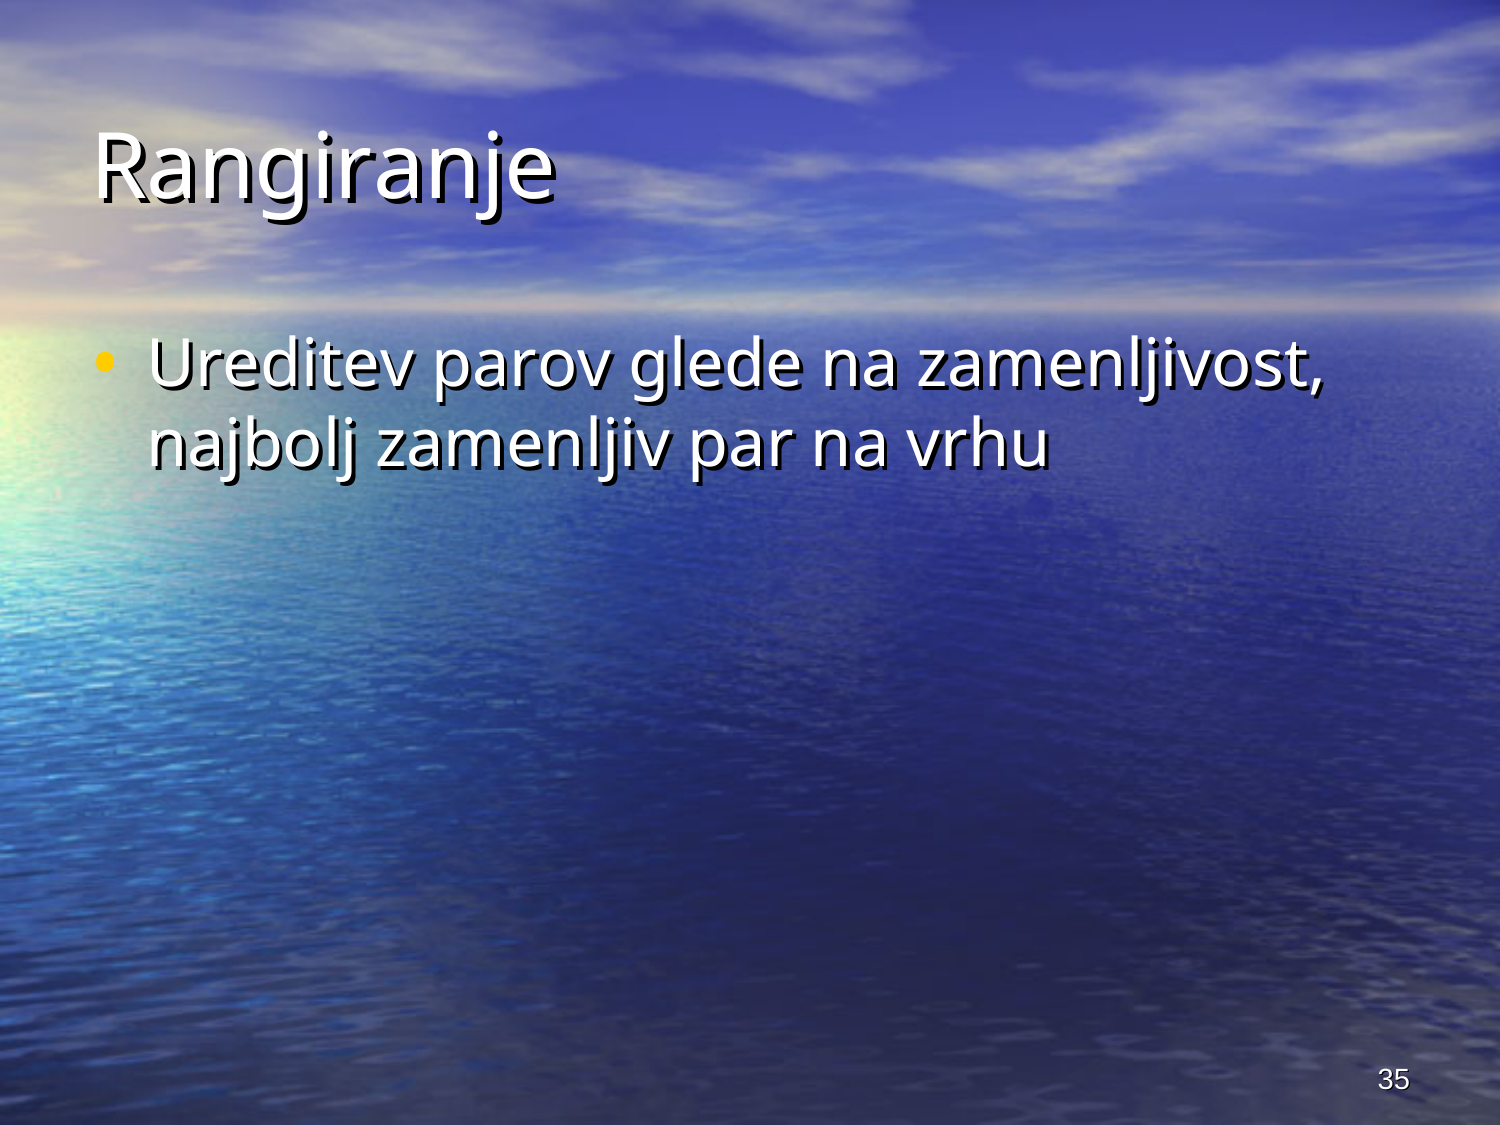

# Rangiranje
Ureditev parov glede na zamenljivost, najbolj zamenljiv par na vrhu